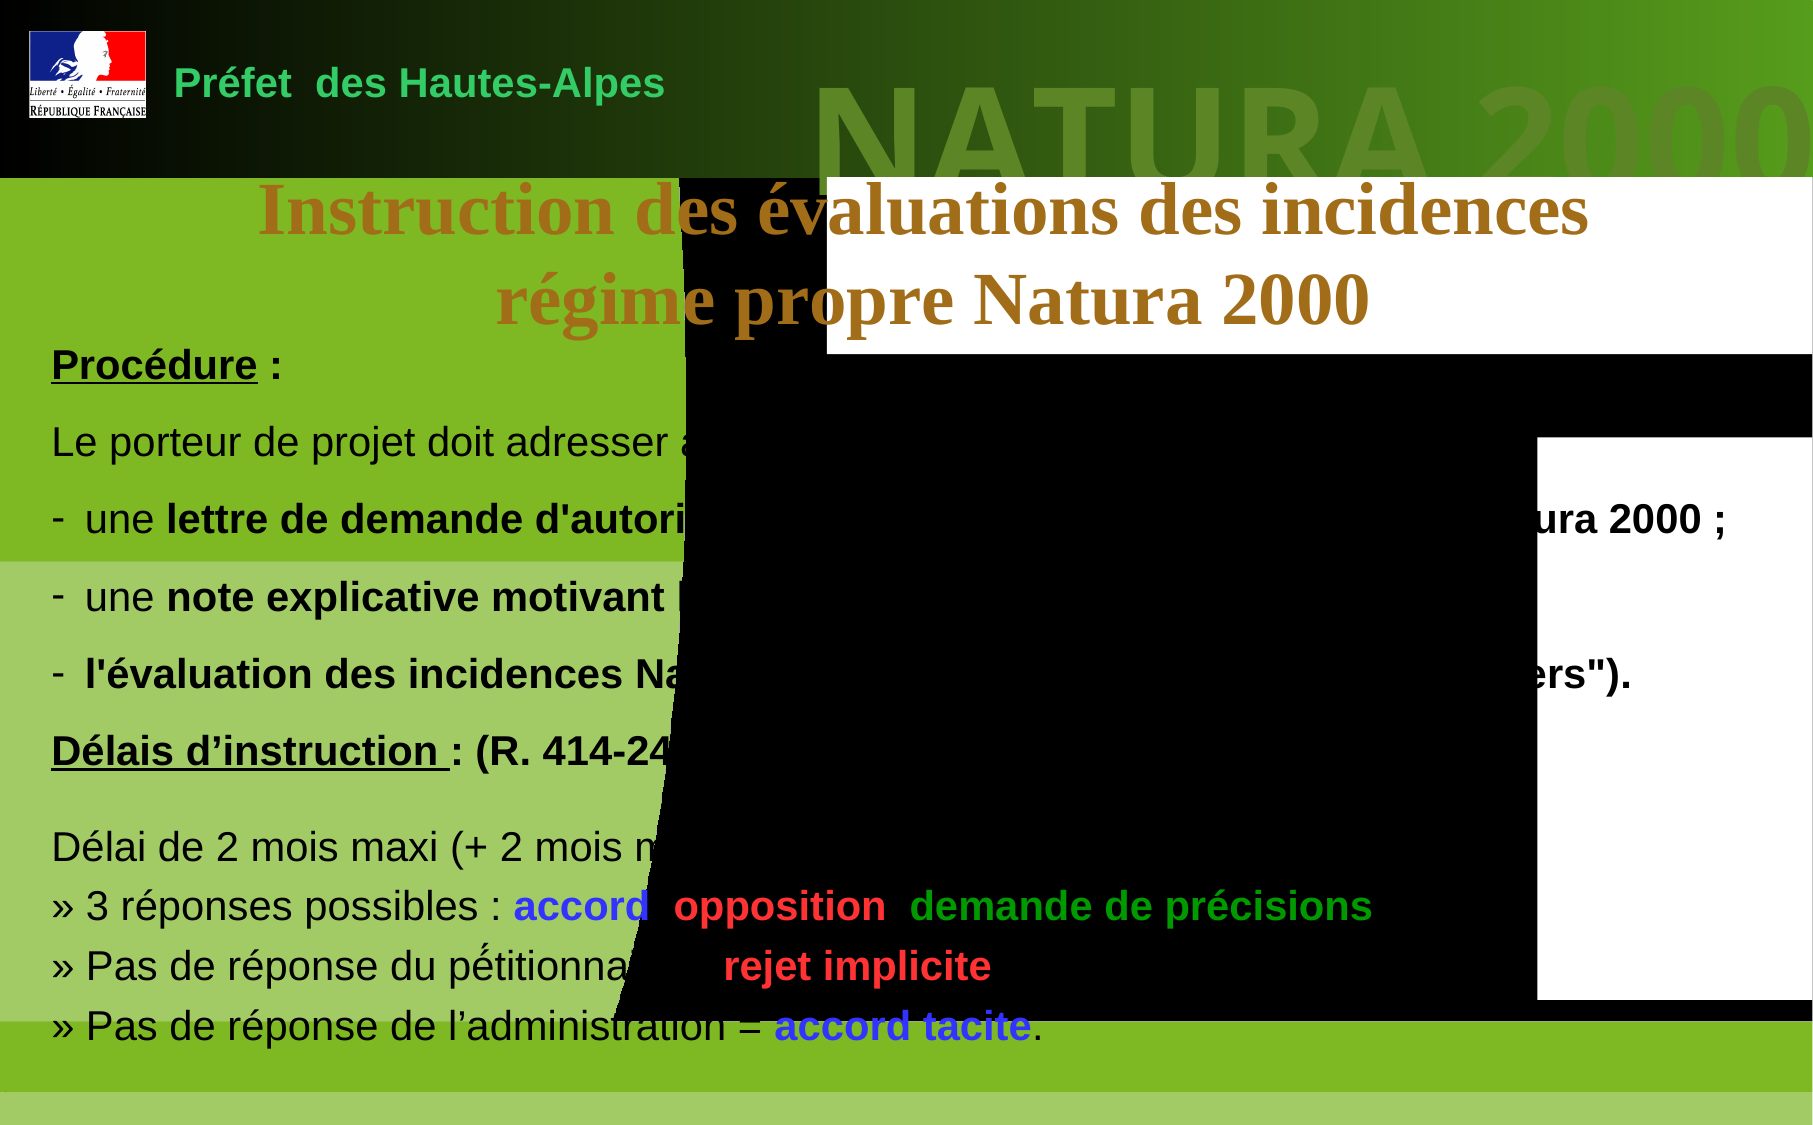

# Instruction des évaluations des incidences régime propre Natura 2000
Procédure :
Le porteur de projet doit adresser à la DDT (service instructeur) :
une lettre de demande d'autorisation de réaliser son projet au titre de Natura 2000 ;
une note explicative motivant le projet avec plan ;
l'évaluation des incidences Natura 2000 (formulaire simplifié "projets divers").
Délais d’instruction : (R. 414-24 du CE)
Délai de 2 mois maxi (+ 2 mois maxi en cas de complément) ;
» 3 réponses possibles : accord, opposition, demande de précisions ;
» Pas de réponse du pé́titionnaire = rejet implicite ;
» Pas de réponse de l’administration = accord tacite.